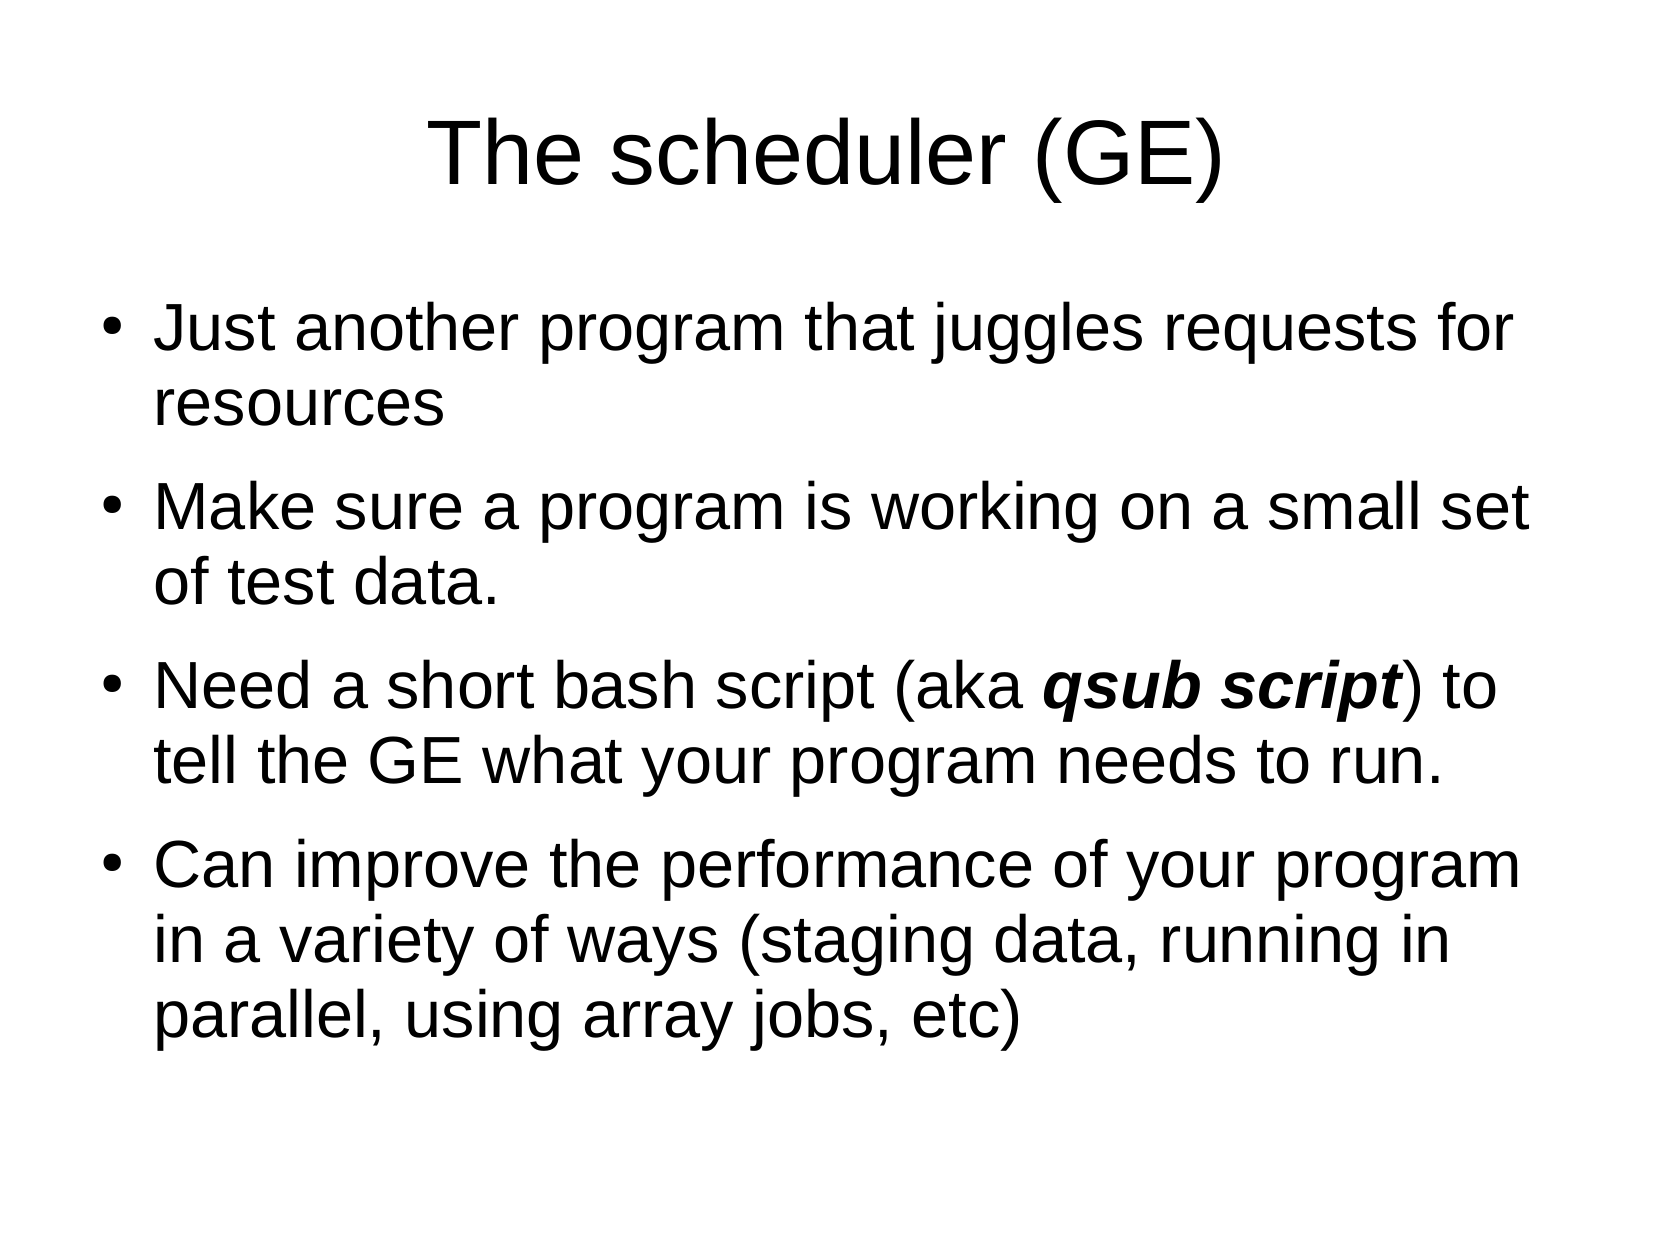

# The scheduler (GE)
Just another program that juggles requests for resources
Make sure a program is working on a small set of test data.
Need a short bash script (aka qsub script) to tell the GE what your program needs to run.
Can improve the performance of your program in a variety of ways (staging data, running in parallel, using array jobs, etc)